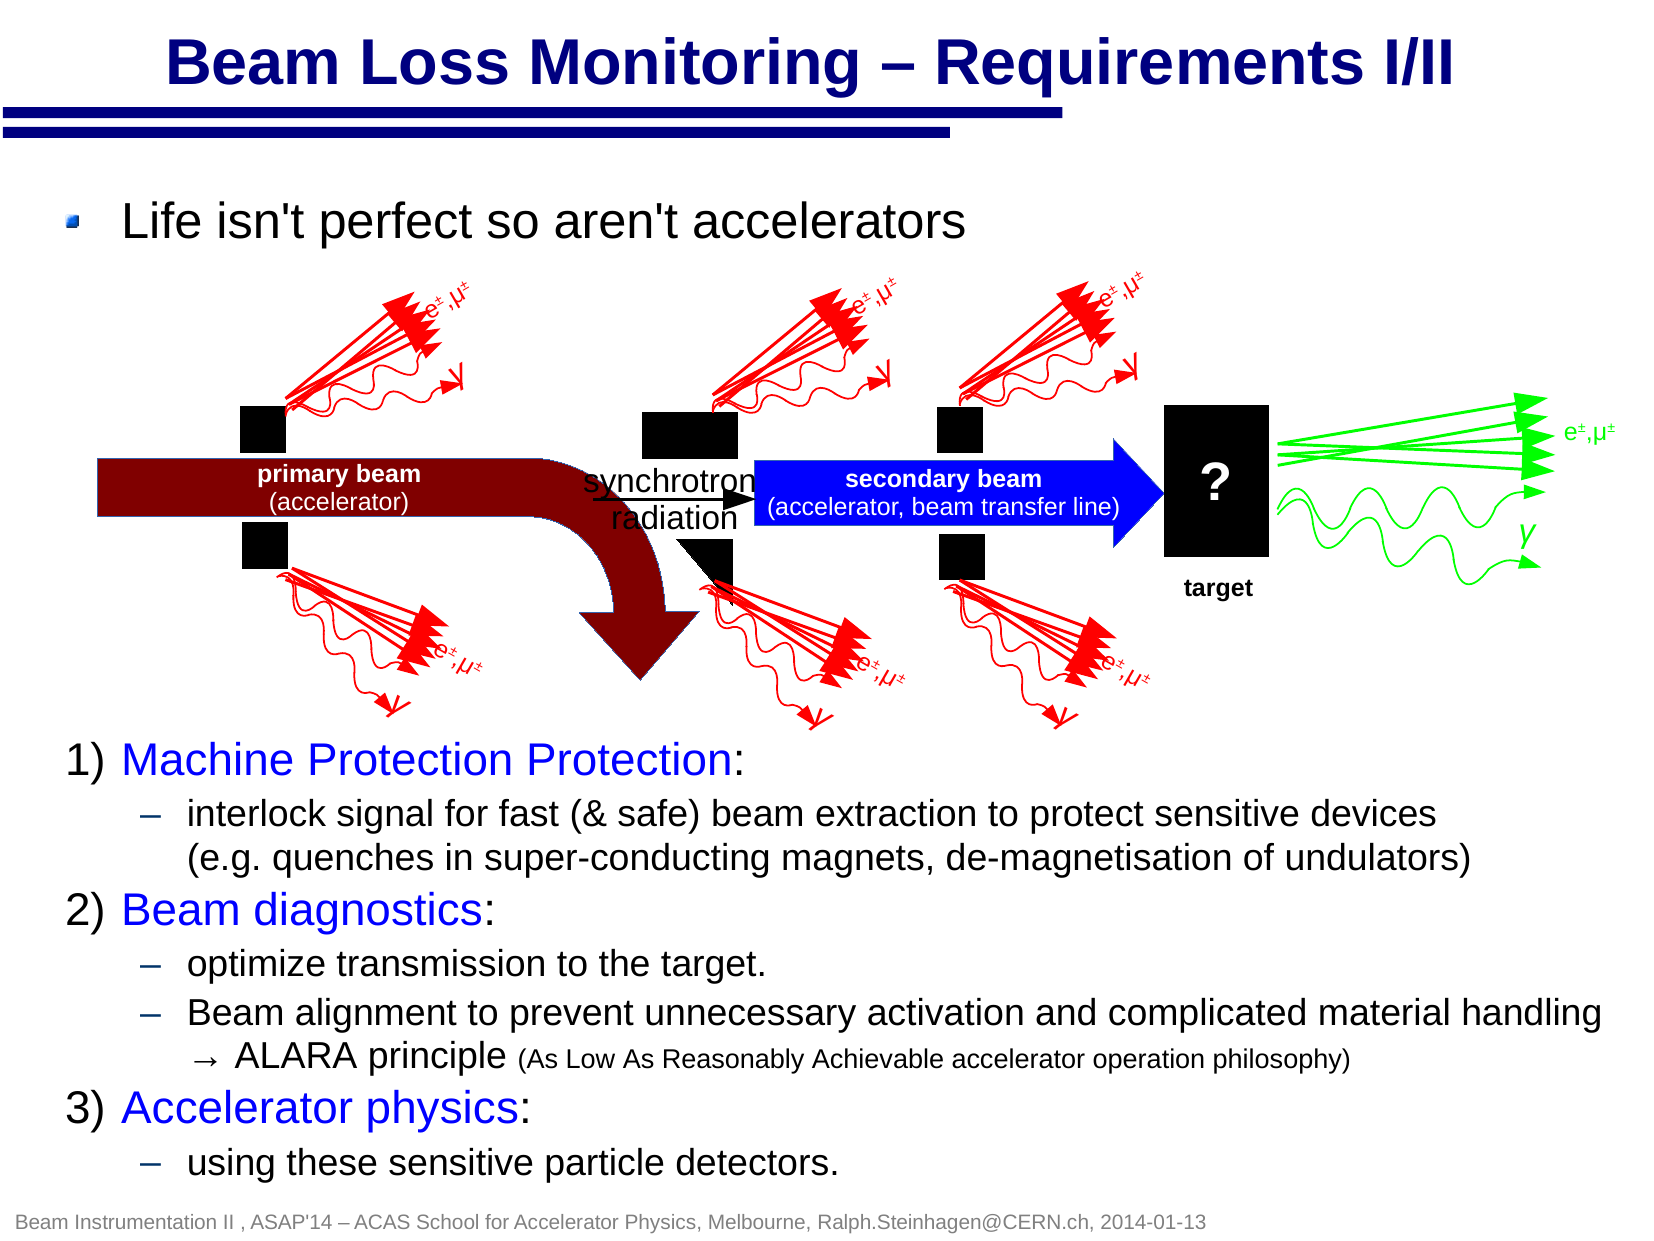

# Beam Loss Monitoring – Requirements I/II
Life isn't perfect so aren't accelerators
Machine Protection Protection:
interlock signal for fast (& safe) beam extraction to protect sensitive devices 	(e.g. quenches in super-conducting magnets, de-magnetisation of undulators)
Beam diagnostics:
optimize transmission to the target.
Beam alignment to prevent unnecessary activation and complicated material handling → ALARA principle (As Low As Reasonably Achievable accelerator operation philosophy)
Accelerator physics:
using these sensitive particle detectors.
e±,μ±
γ
e±,μ±
γ
e±,μ±
γ
e±,μ±
γ
e±,μ±
γ
e±,μ±
γ
e±,μ±
γ
?
target
secondary beam
(accelerator, beam transfer line)
primary beam
(accelerator)
synchrotron
radiation